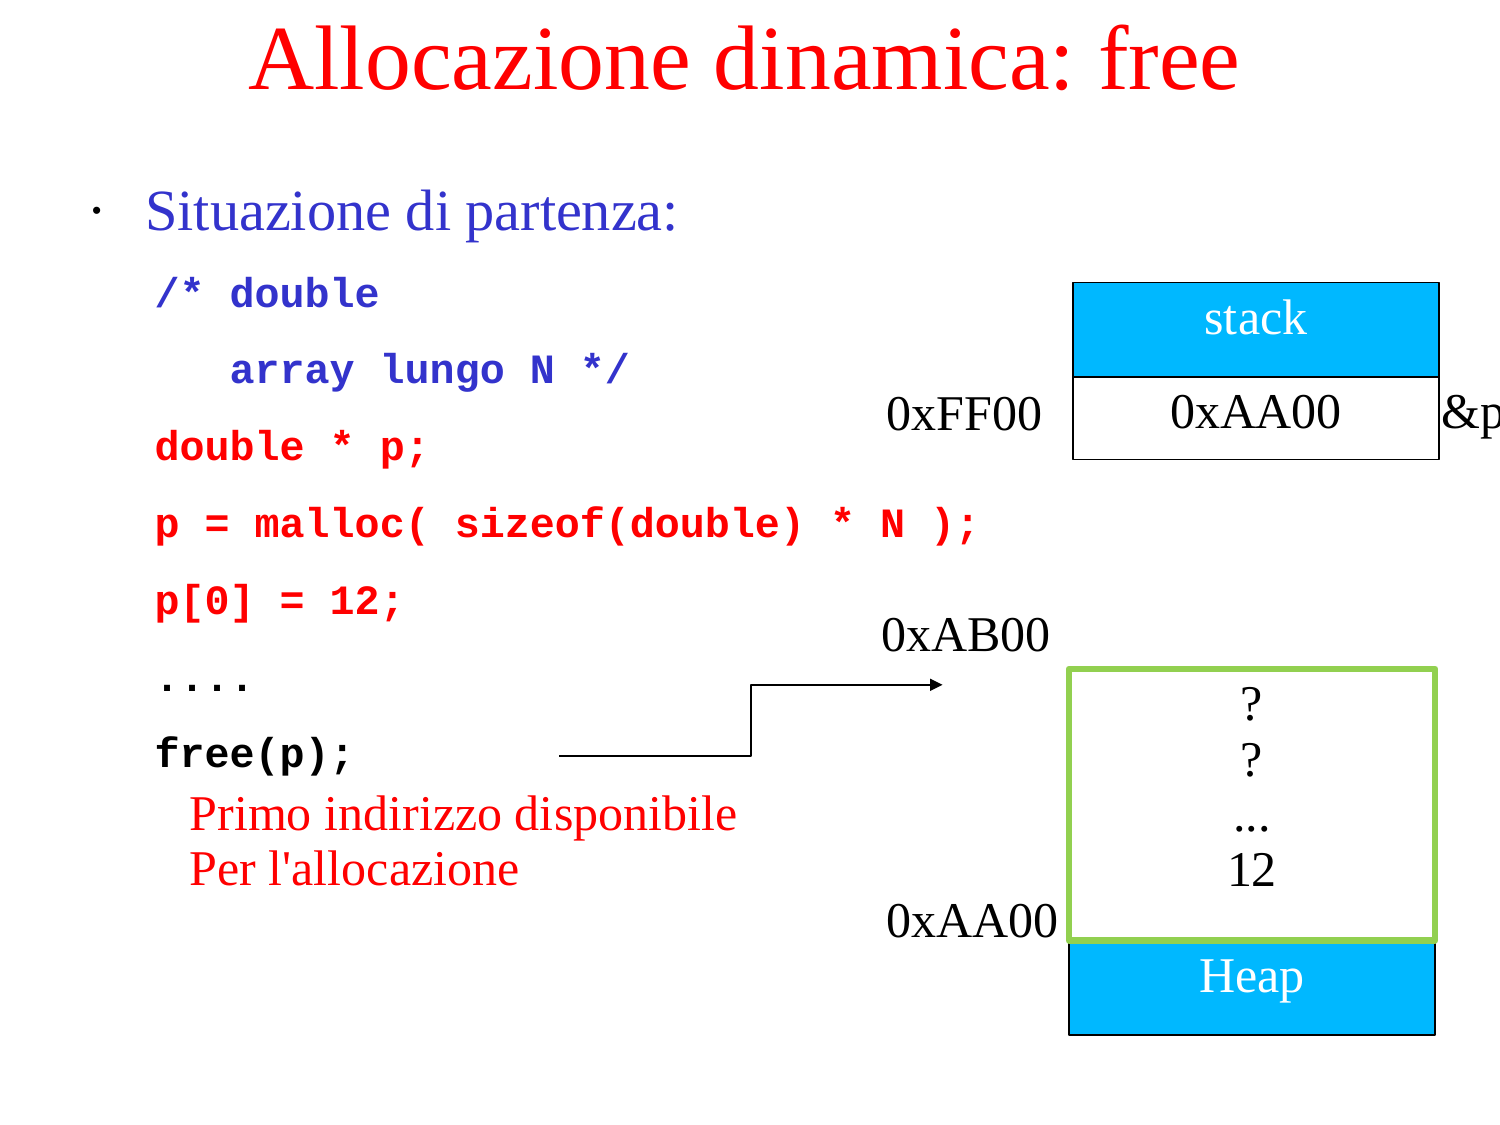

# Allocazione dinamica: free
Situazione di partenza:
/* double
 array lungo N */
double * p;
p = malloc( sizeof(double) * N );
p[0] = 12;
....
free(p);
stack
0xAA00
&p
0xFF00
0xAB00
?
?
...
12
Primo indirizzo disponibile
Per l'allocazione
0xAA00
Heap